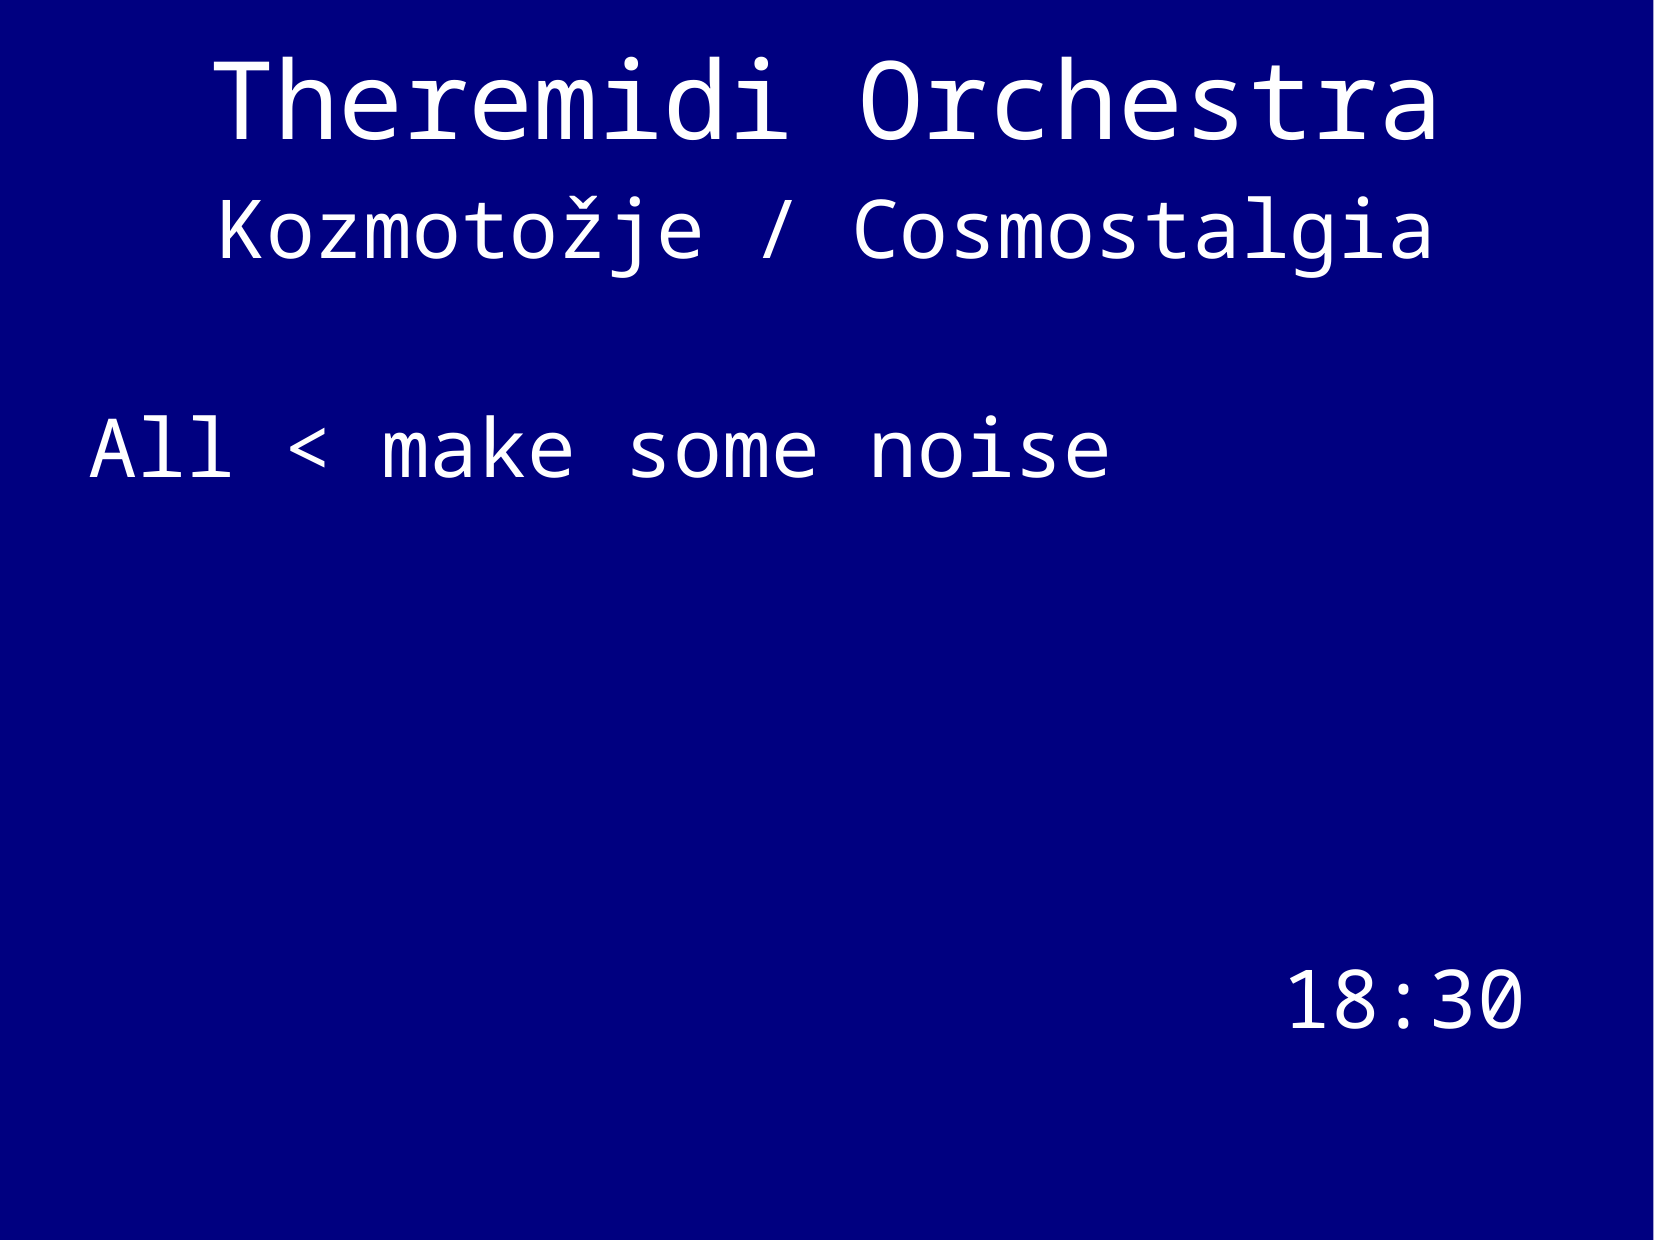

# Theremidi Orchestra Kozmotožje / Cosmostalgia
All < make some noise
18:30